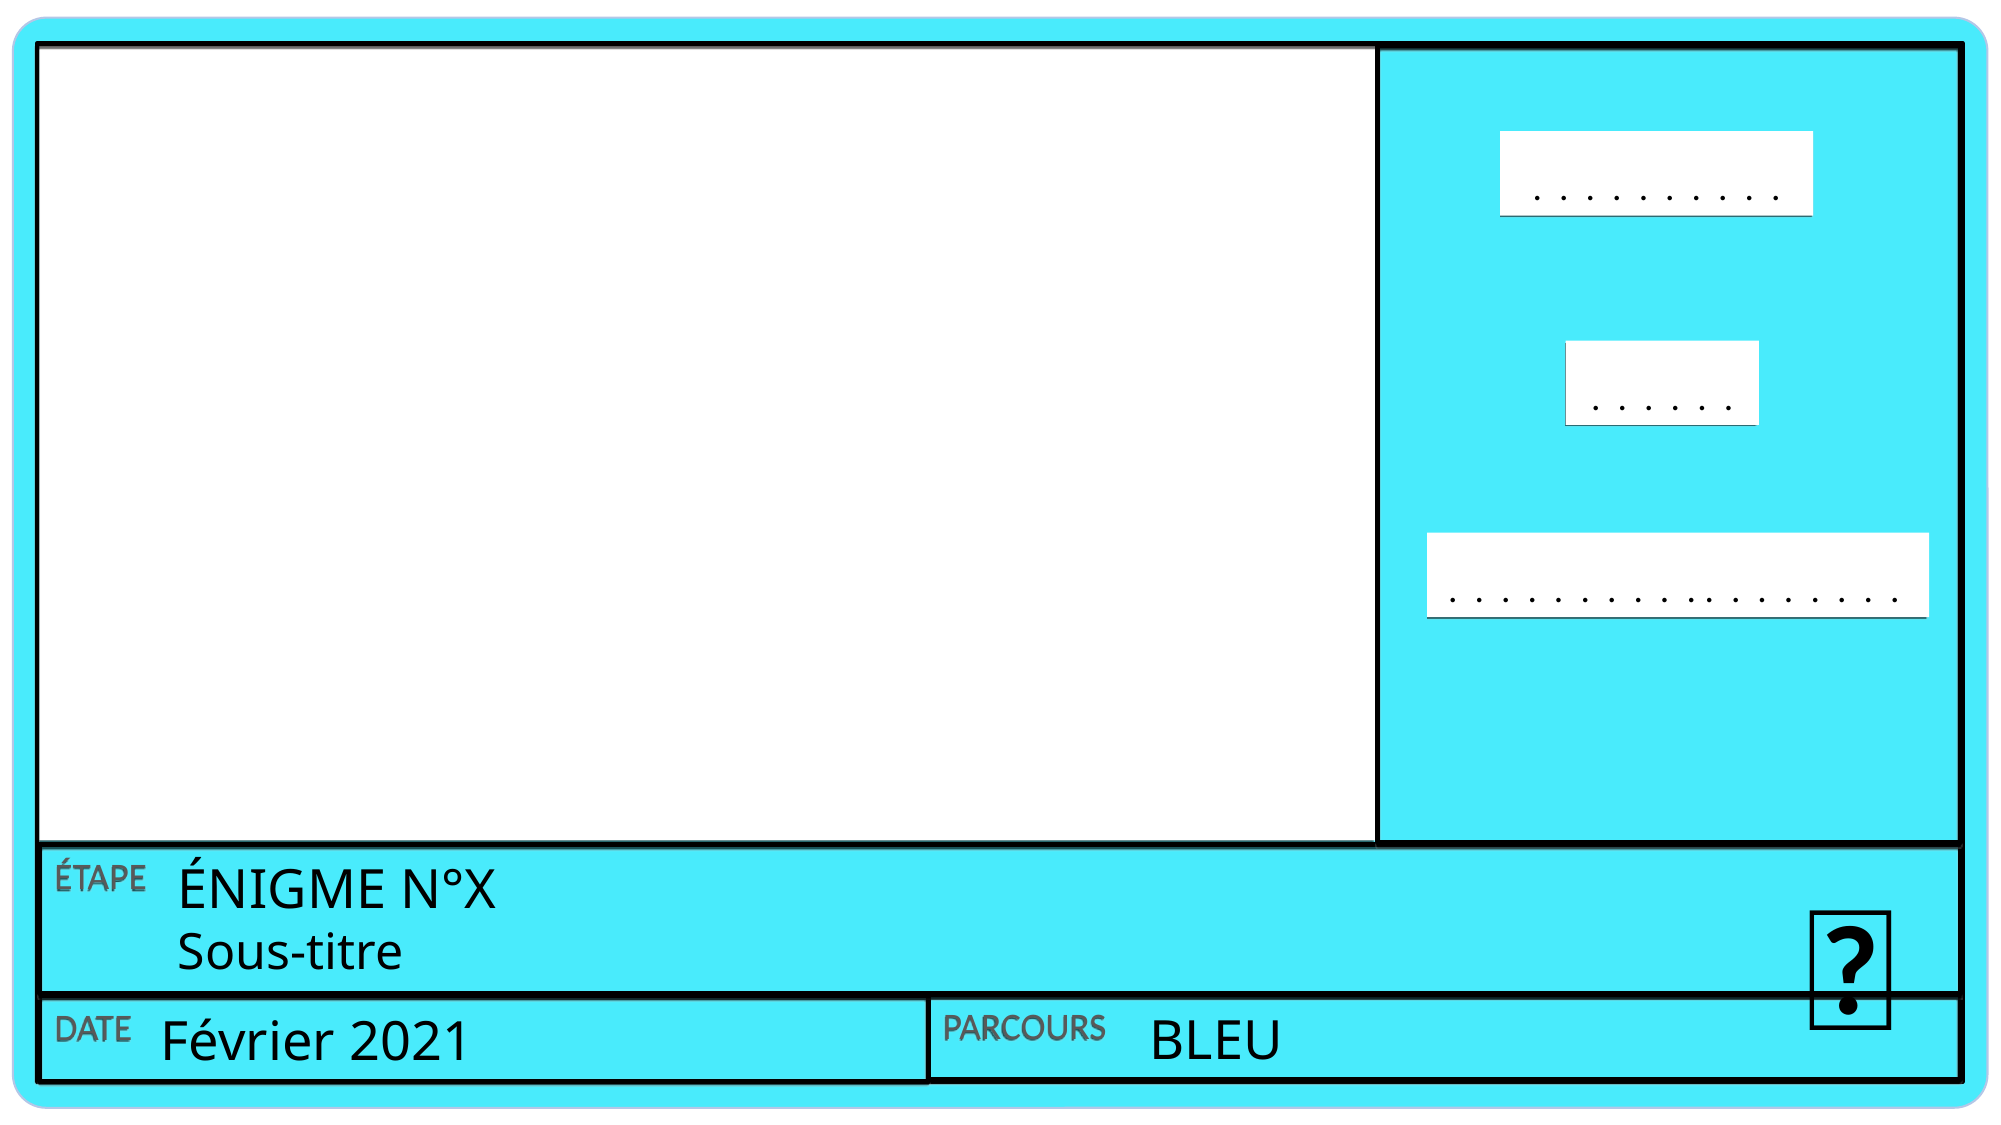

.  .  .  .  .  .  .  .  .  .
.  .  .  .  .  .
.  .  .  .  .  .  .  .  .  . .  .  .  .  .  .  .  .
ÉTAPE
📓
ÉNIGME N°X
Sous-titre
PARCOURS
DATE
BLEU
Février 2021